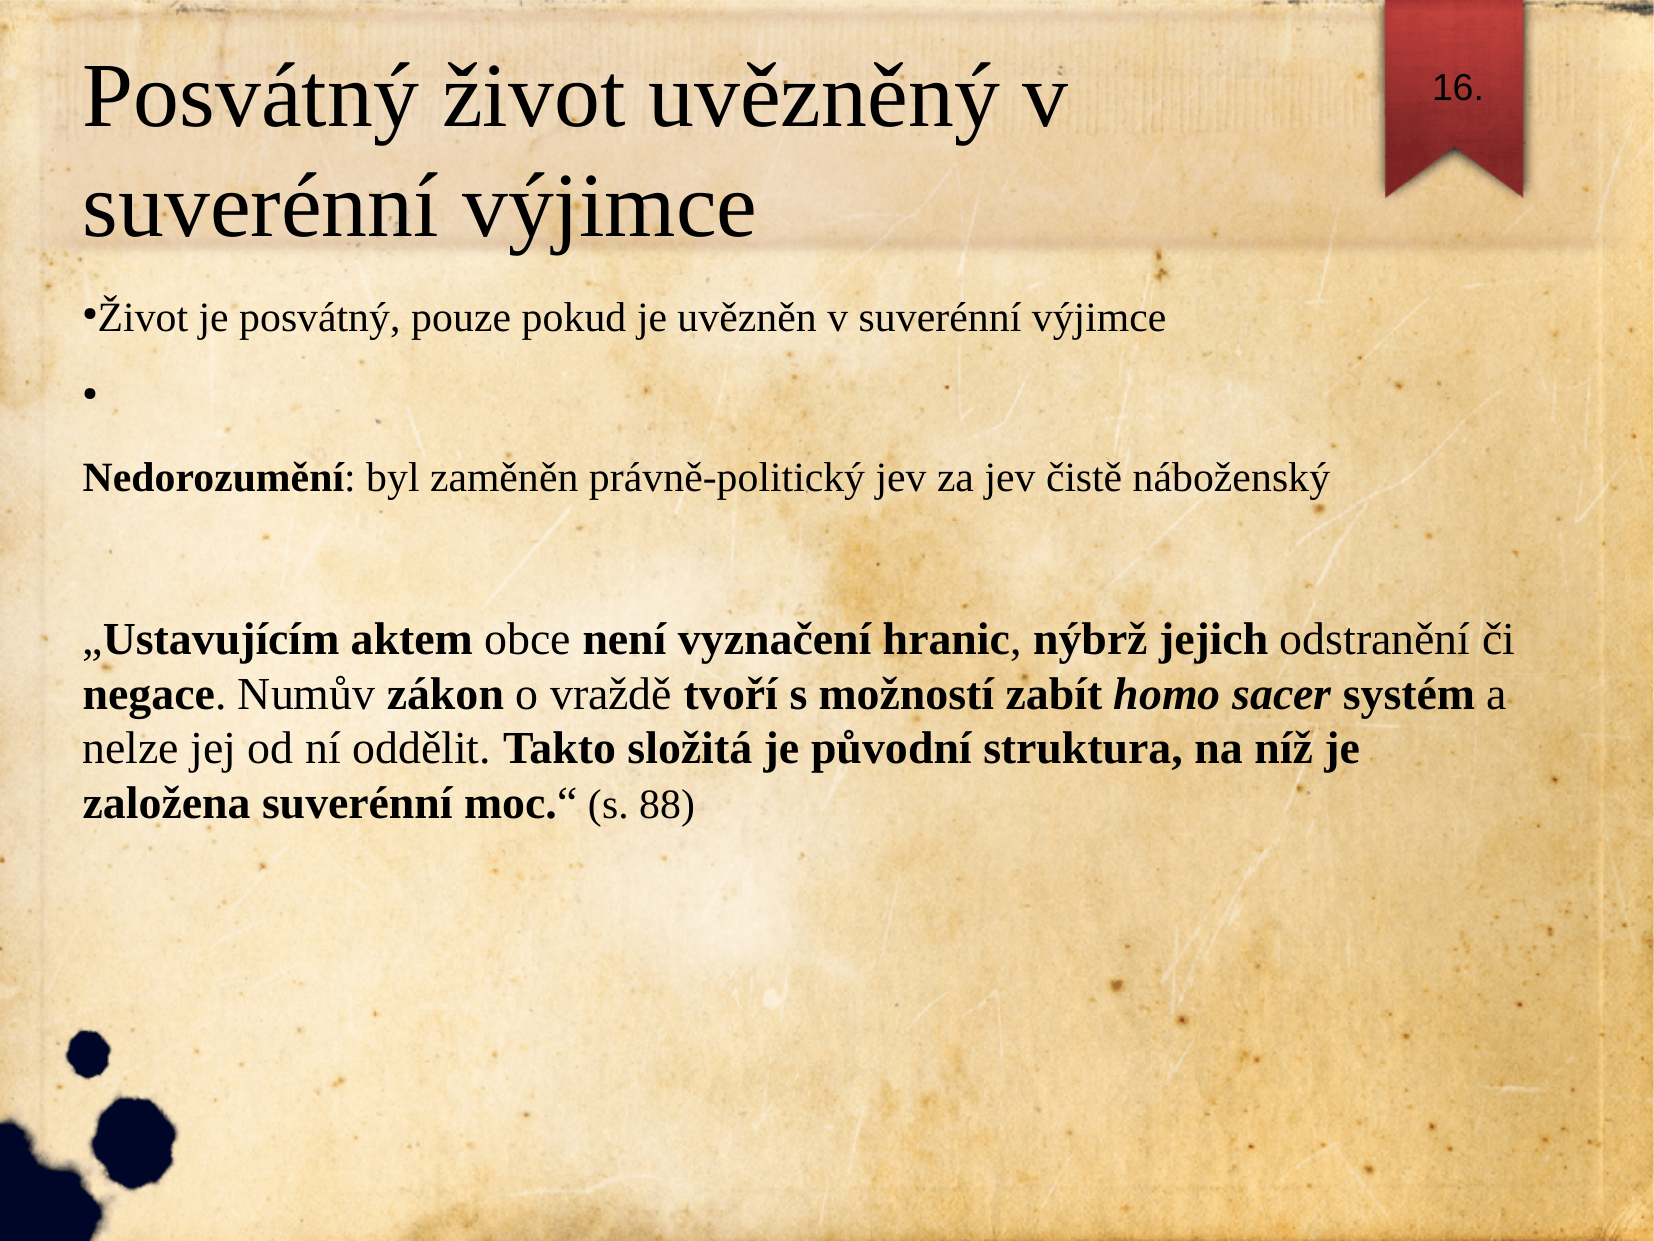

# Posvátný život uvězněný v suverénní výjimce
16.
Život je posvátný, pouze pokud je uvězněn v suverénní výjimce
Nedorozumění: byl zaměněn právně-politický jev za jev čistě náboženský
„Ustavujícím aktem obce není vyznačení hranic, nýbrž jejich odstranění či negace. Numův zákon o vraždě tvoří s možností zabít homo sacer systém a nelze jej od ní oddělit. Takto složitá je původní struktura, na níž je založena suverénní moc.“ (s. 88)